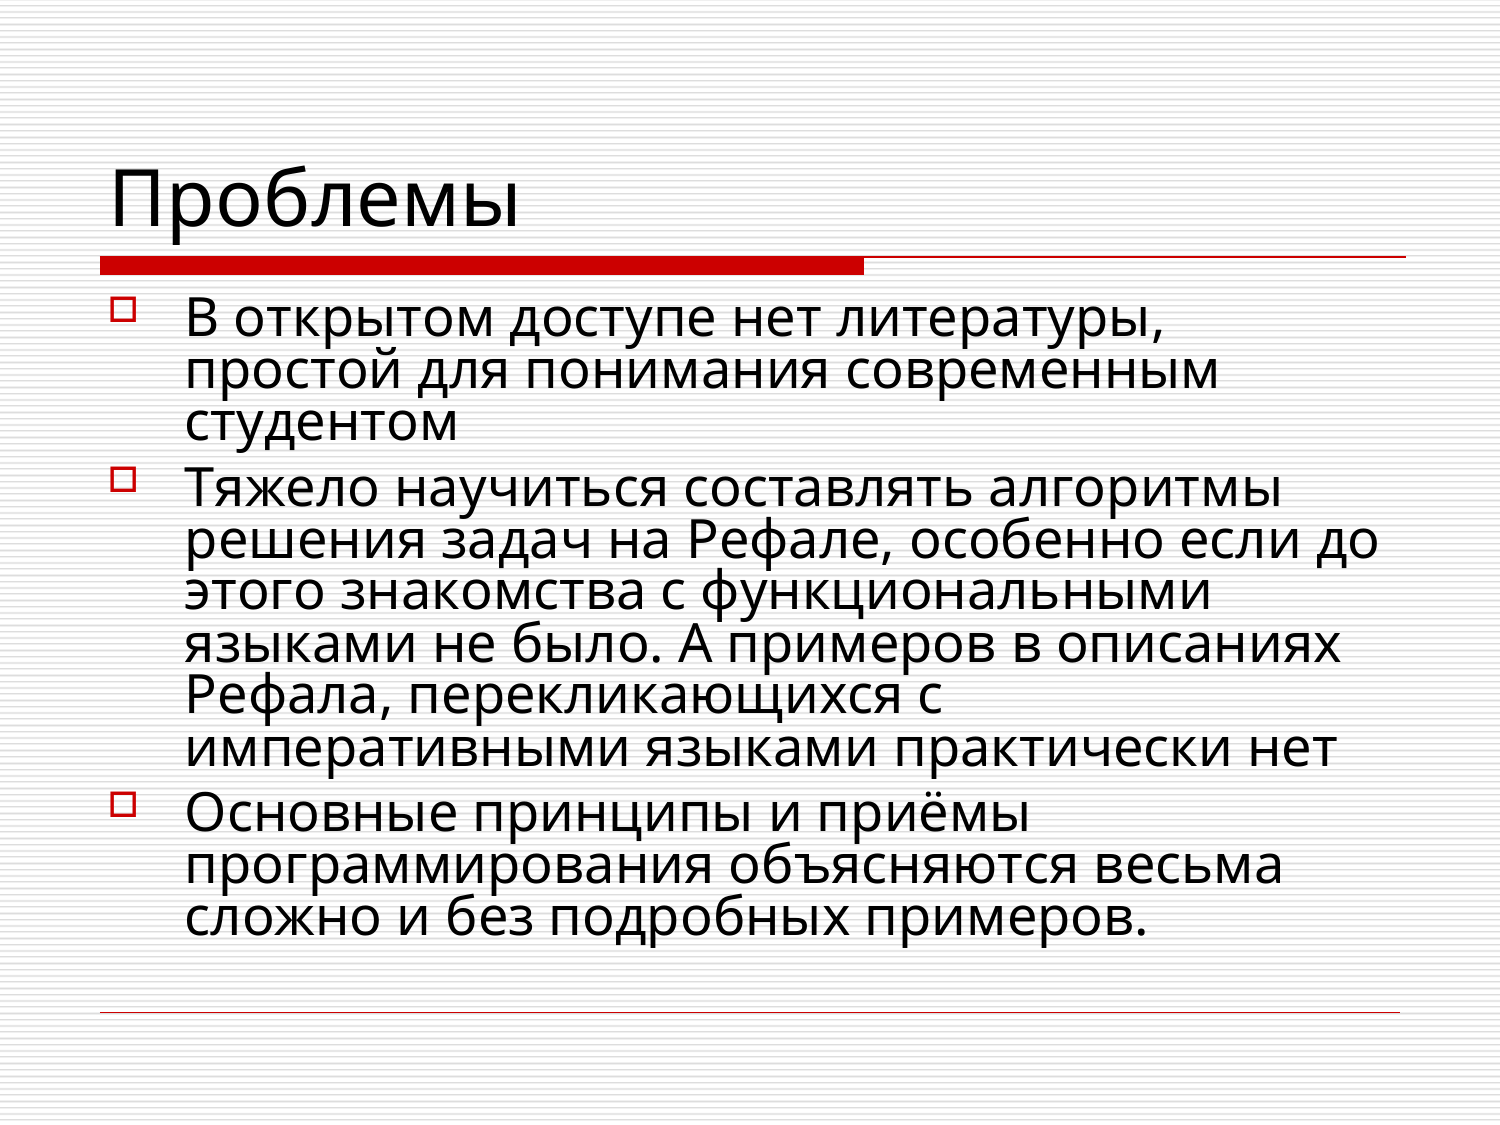

# Проблемы
В открытом доступе нет литературы, простой для понимания современным студентом
Тяжело научиться составлять алгоритмы решения задач на Рефале, особенно если до этого знакомства с функциональными языками не было. А примеров в описаниях Рефала, перекликающихся с императивными языками практически нет
Основные принципы и приёмы программирования объясняются весьма сложно и без подробных примеров.